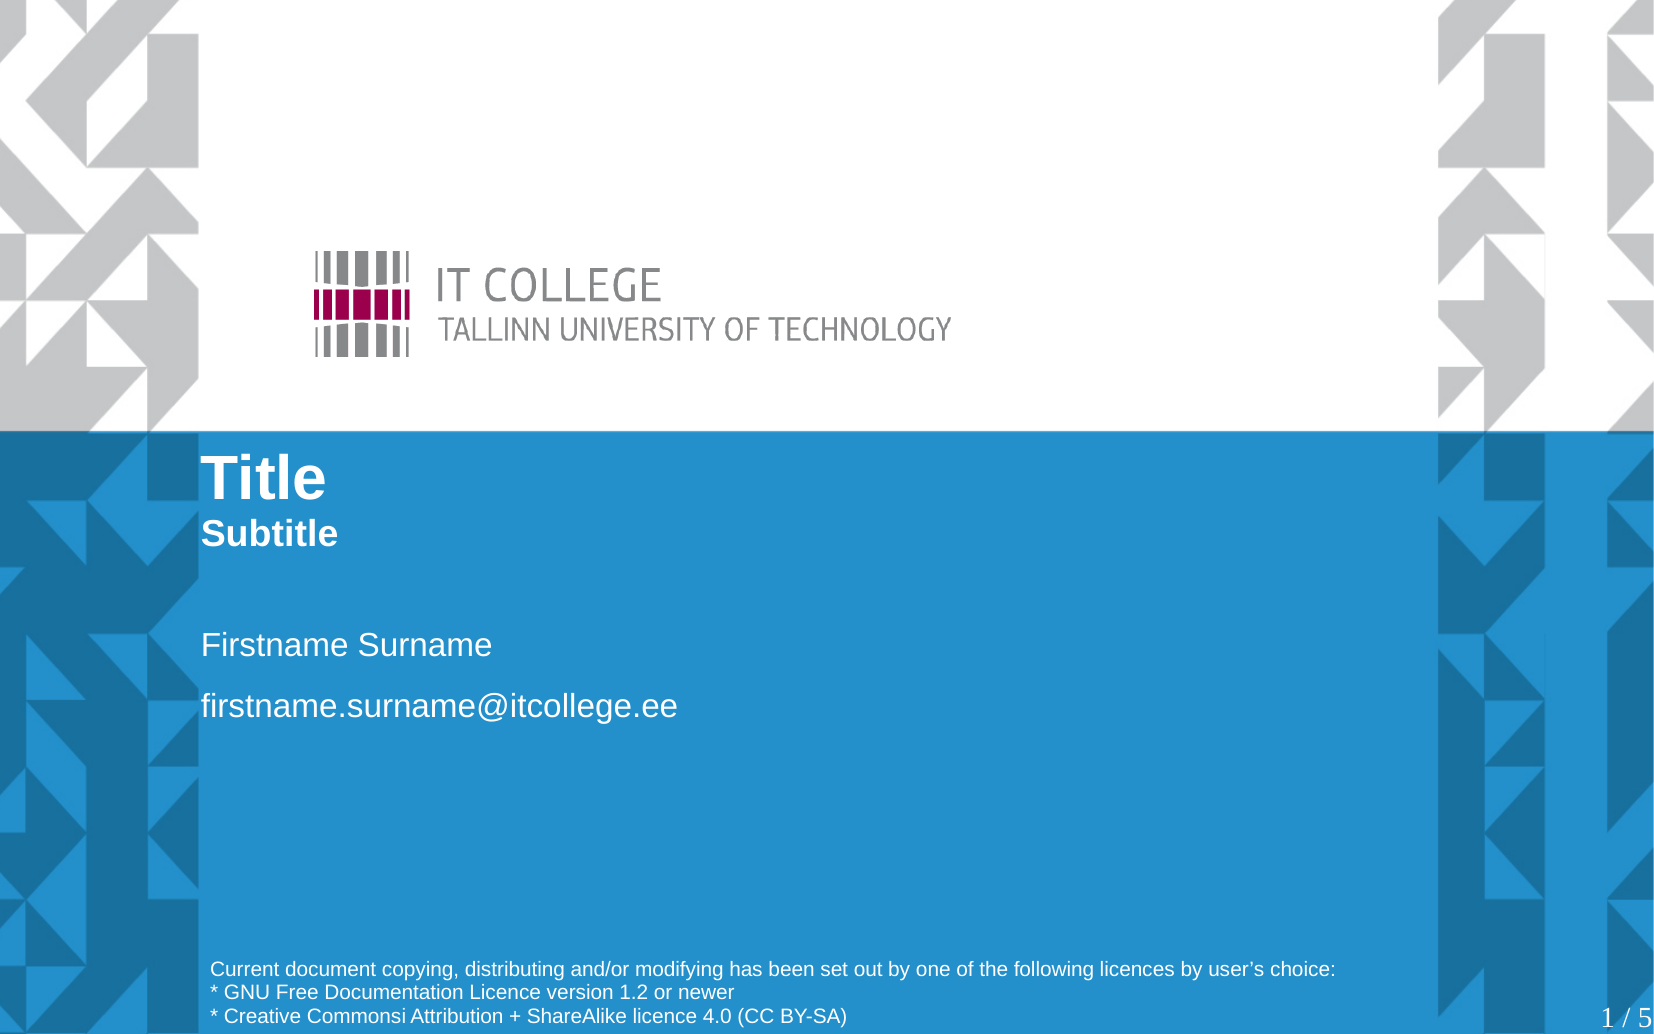

# Title Subtitle
Firstname Surname
firstname.surname@itcollege.ee
1